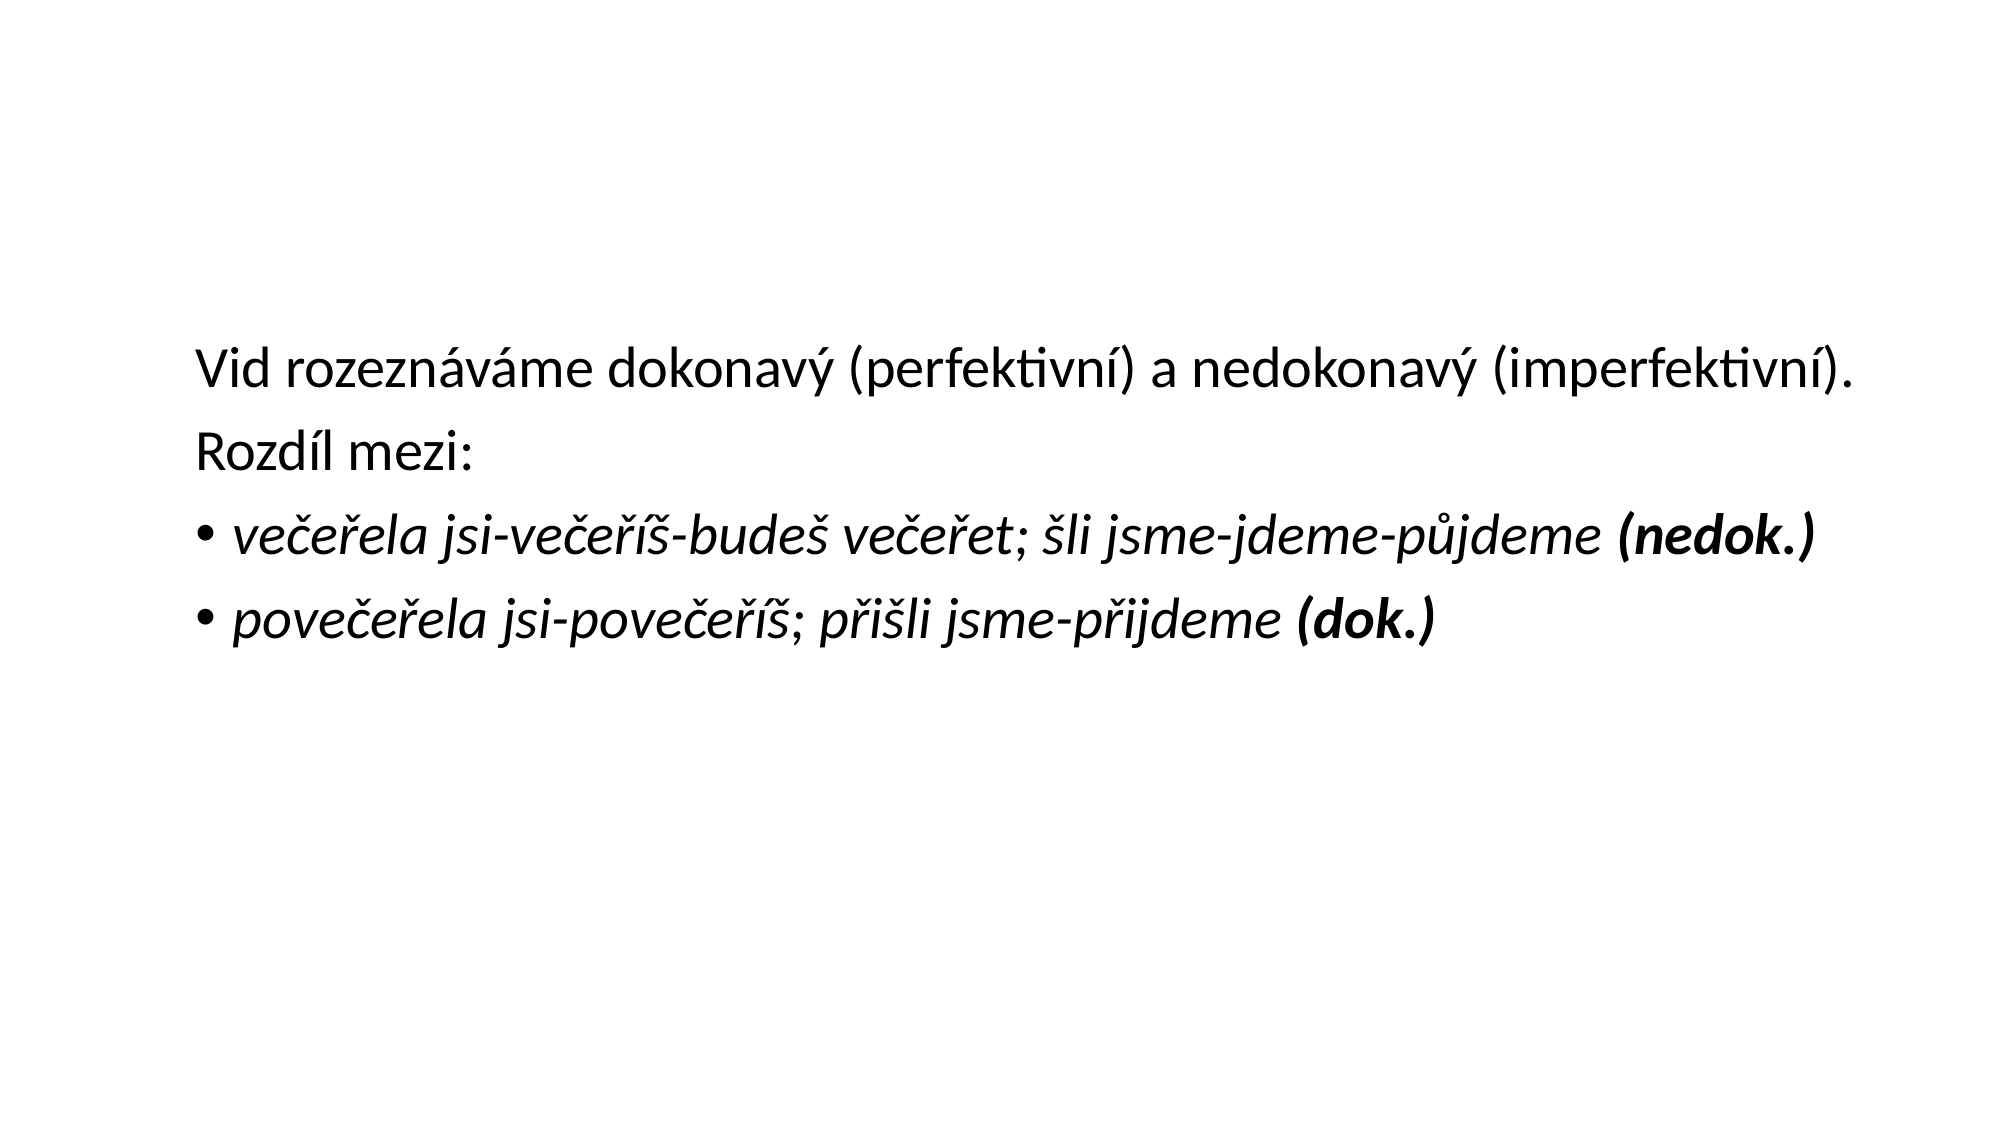

#
Vid rozeznáváme dokonavý (perfektivní) a nedokonavý (imperfektivní).
Rozdíl mezi:
večeřela jsi-večeříš-budeš večeřet; šli jsme-jdeme-půjdeme (nedok.)
povečeřela jsi-povečeříš; přišli jsme-přijdeme (dok.)